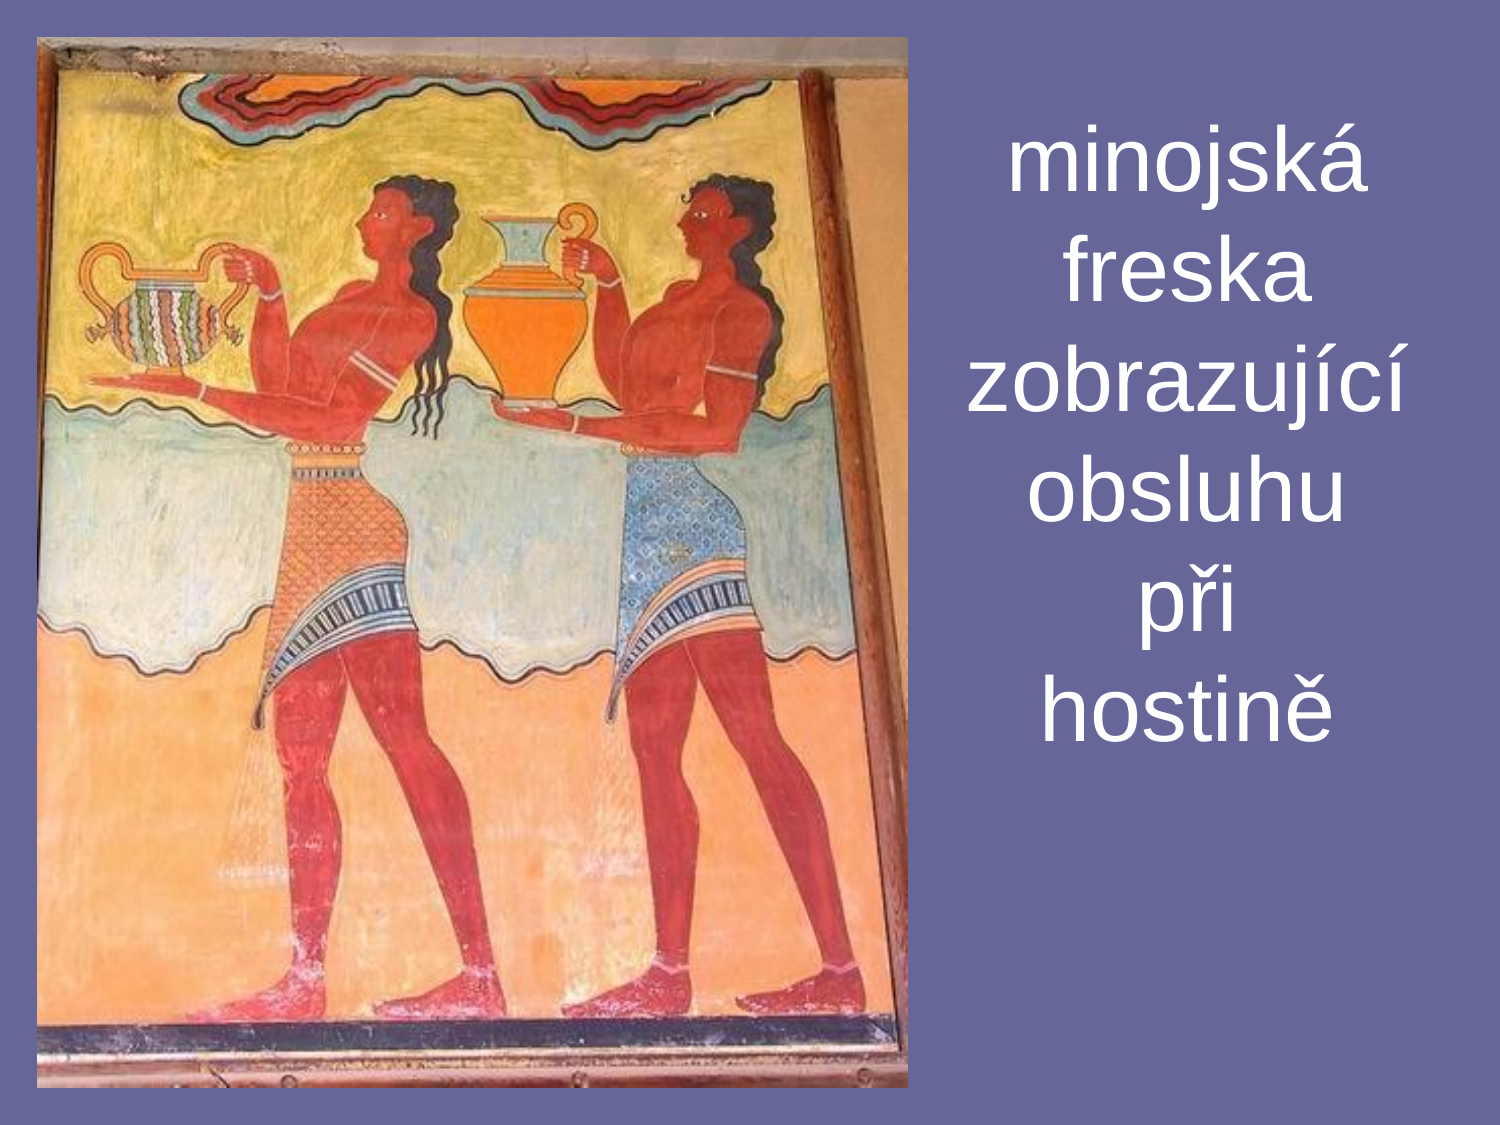

# minojská freska zobrazující obsluhu při hostině